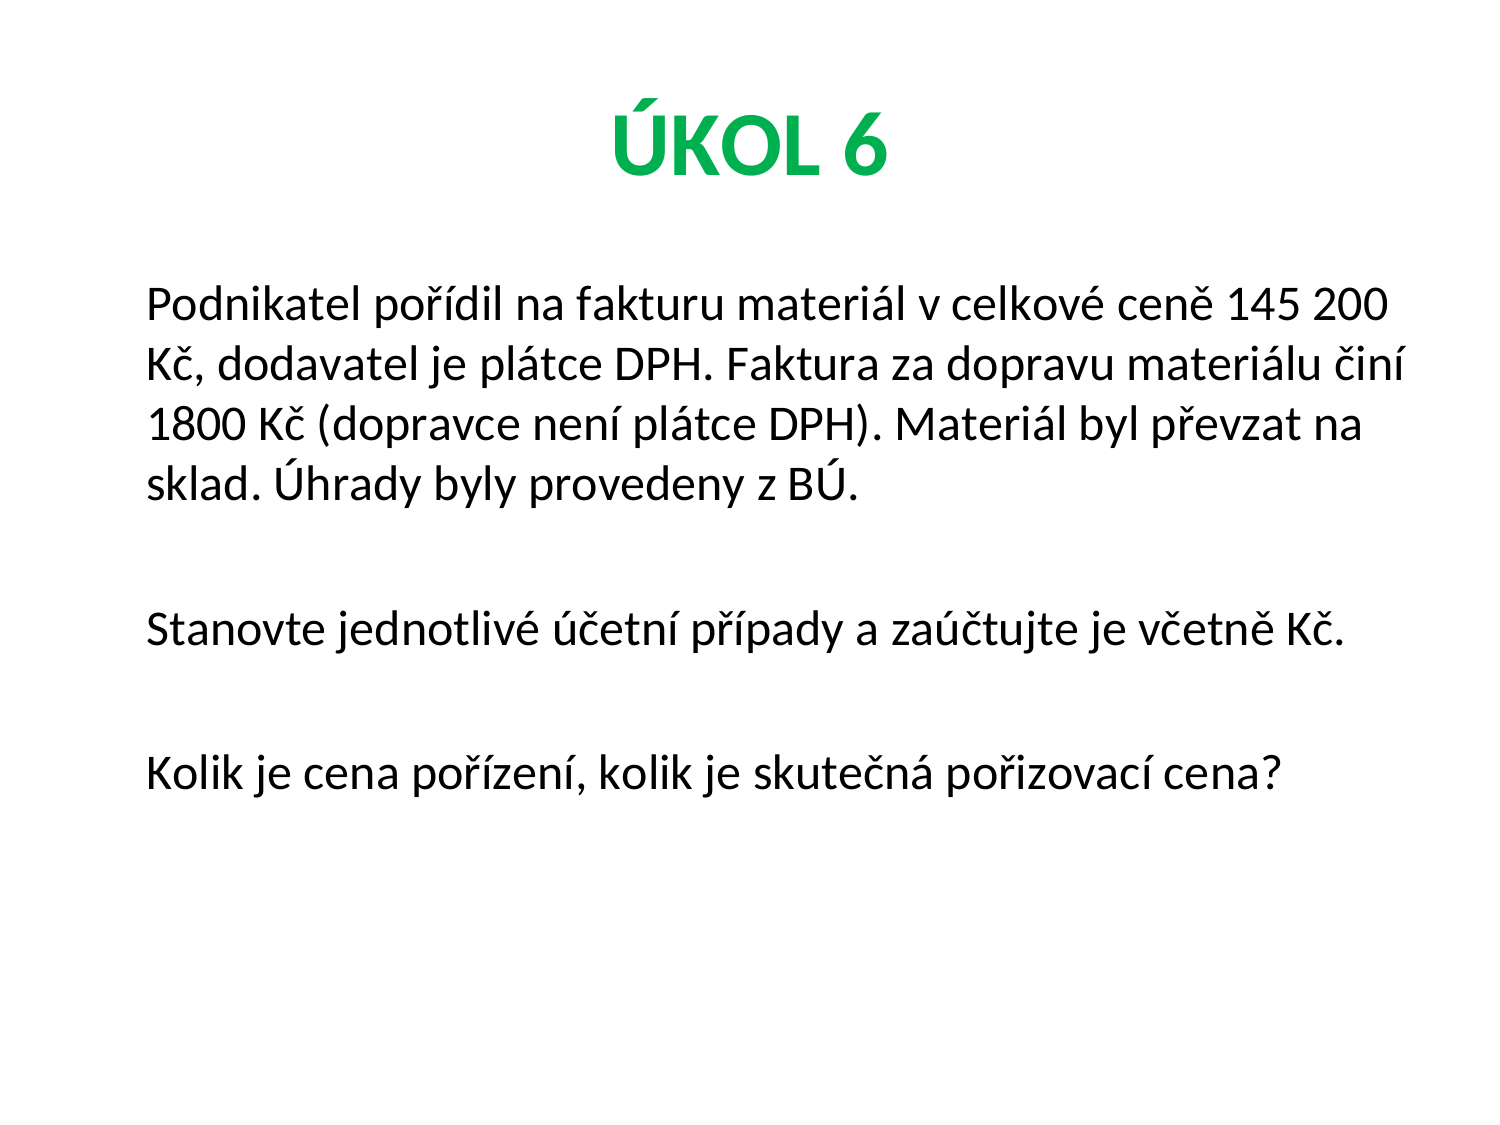

# ÚKOL 6
 Podnikatel pořídil na fakturu materiál v celkové ceně 145 200 Kč, dodavatel je plátce DPH. Faktura za dopravu materiálu činí 1800 Kč (dopravce není plátce DPH). Materiál byl převzat na sklad. Úhrady byly provedeny z BÚ.
 Stanovte jednotlivé účetní případy a zaúčtujte je včetně Kč.
 Kolik je cena pořízení, kolik je skutečná pořizovací cena?